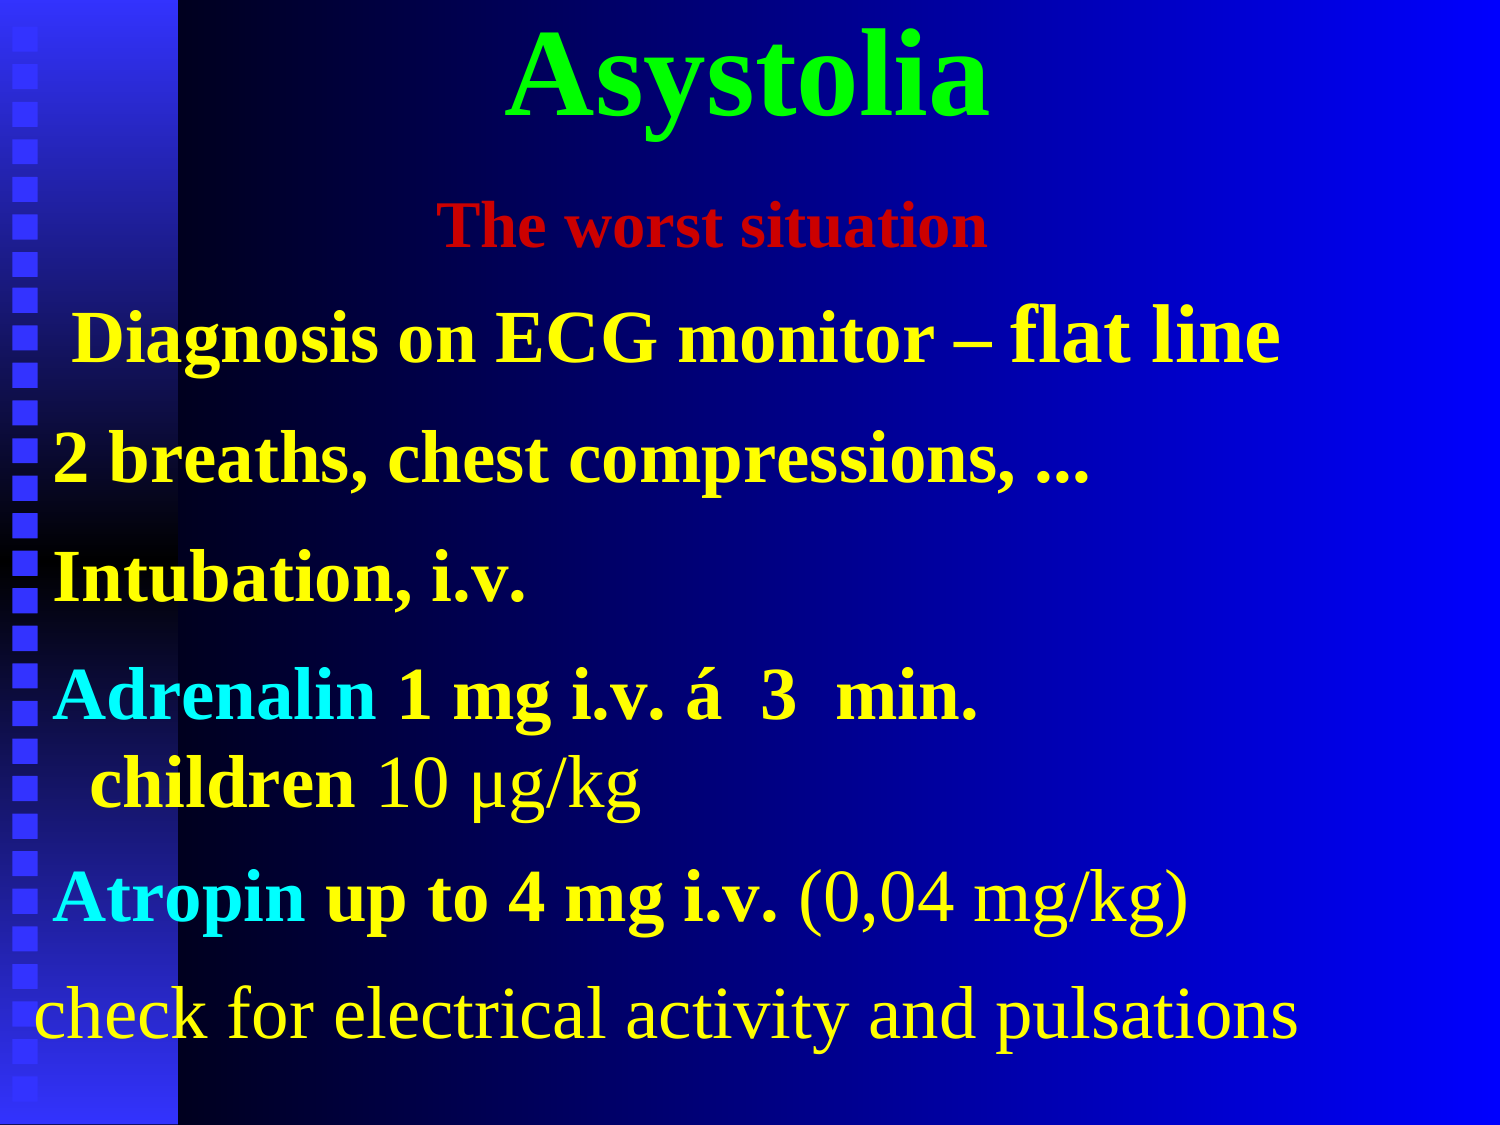

Asystolia
 Diagnosis on ECG monitor – flat line
 2 breaths, chest compressions, ...
 Intubation, i.v.
 Adrenalin 1 mg i.v. á 3 min.
 children 10 μg/kg
 Atropin up to 4 mg i.v. (0,04 mg/kg)
 check for electrical activity and pulsations
The worst situation